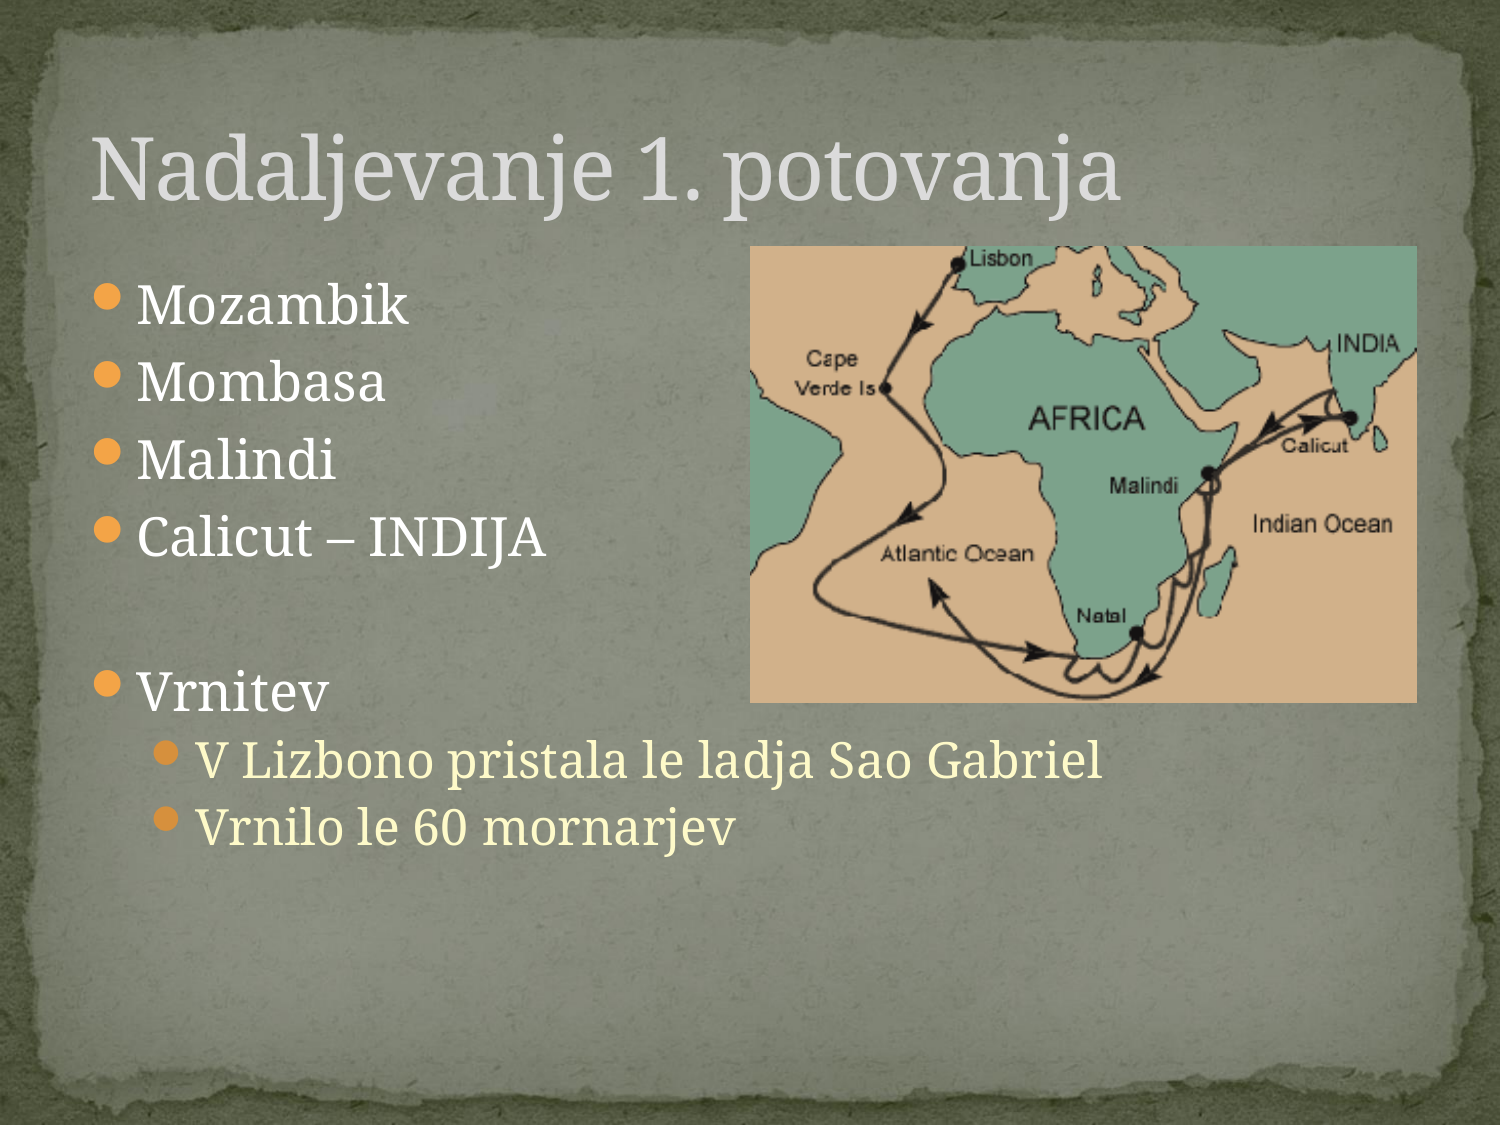

Nadaljevanje 1. potovanja
# Mozambik
Mombasa
Malindi
Calicut – INDIJA
Vrnitev
V Lizbono pristala le ladja Sao Gabriel
Vrnilo le 60 mornarjev